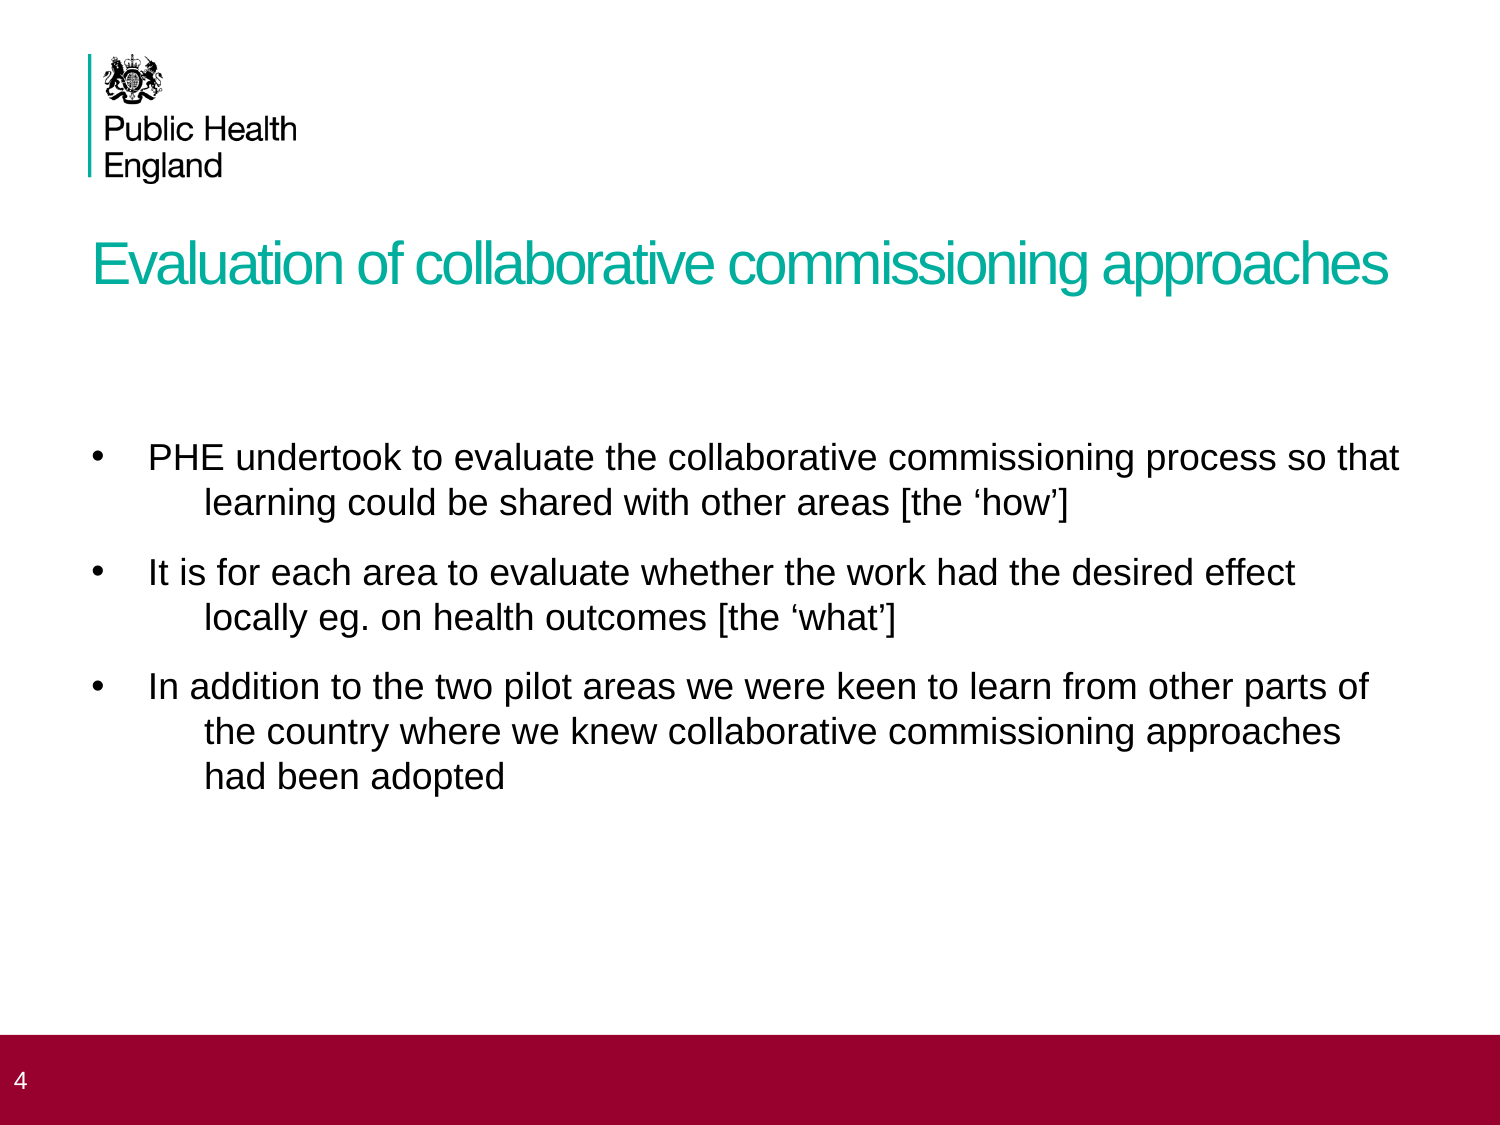

# Evaluation of collaborative commissioning approaches
PHE undertook to evaluate the collaborative commissioning process so that learning could be shared with other areas [the ‘how’]
It is for each area to evaluate whether the work had the desired effect locally eg. on health outcomes [the ‘what’]
In addition to the two pilot areas we were keen to learn from other parts of the country where we knew collaborative commissioning approaches had been adopted